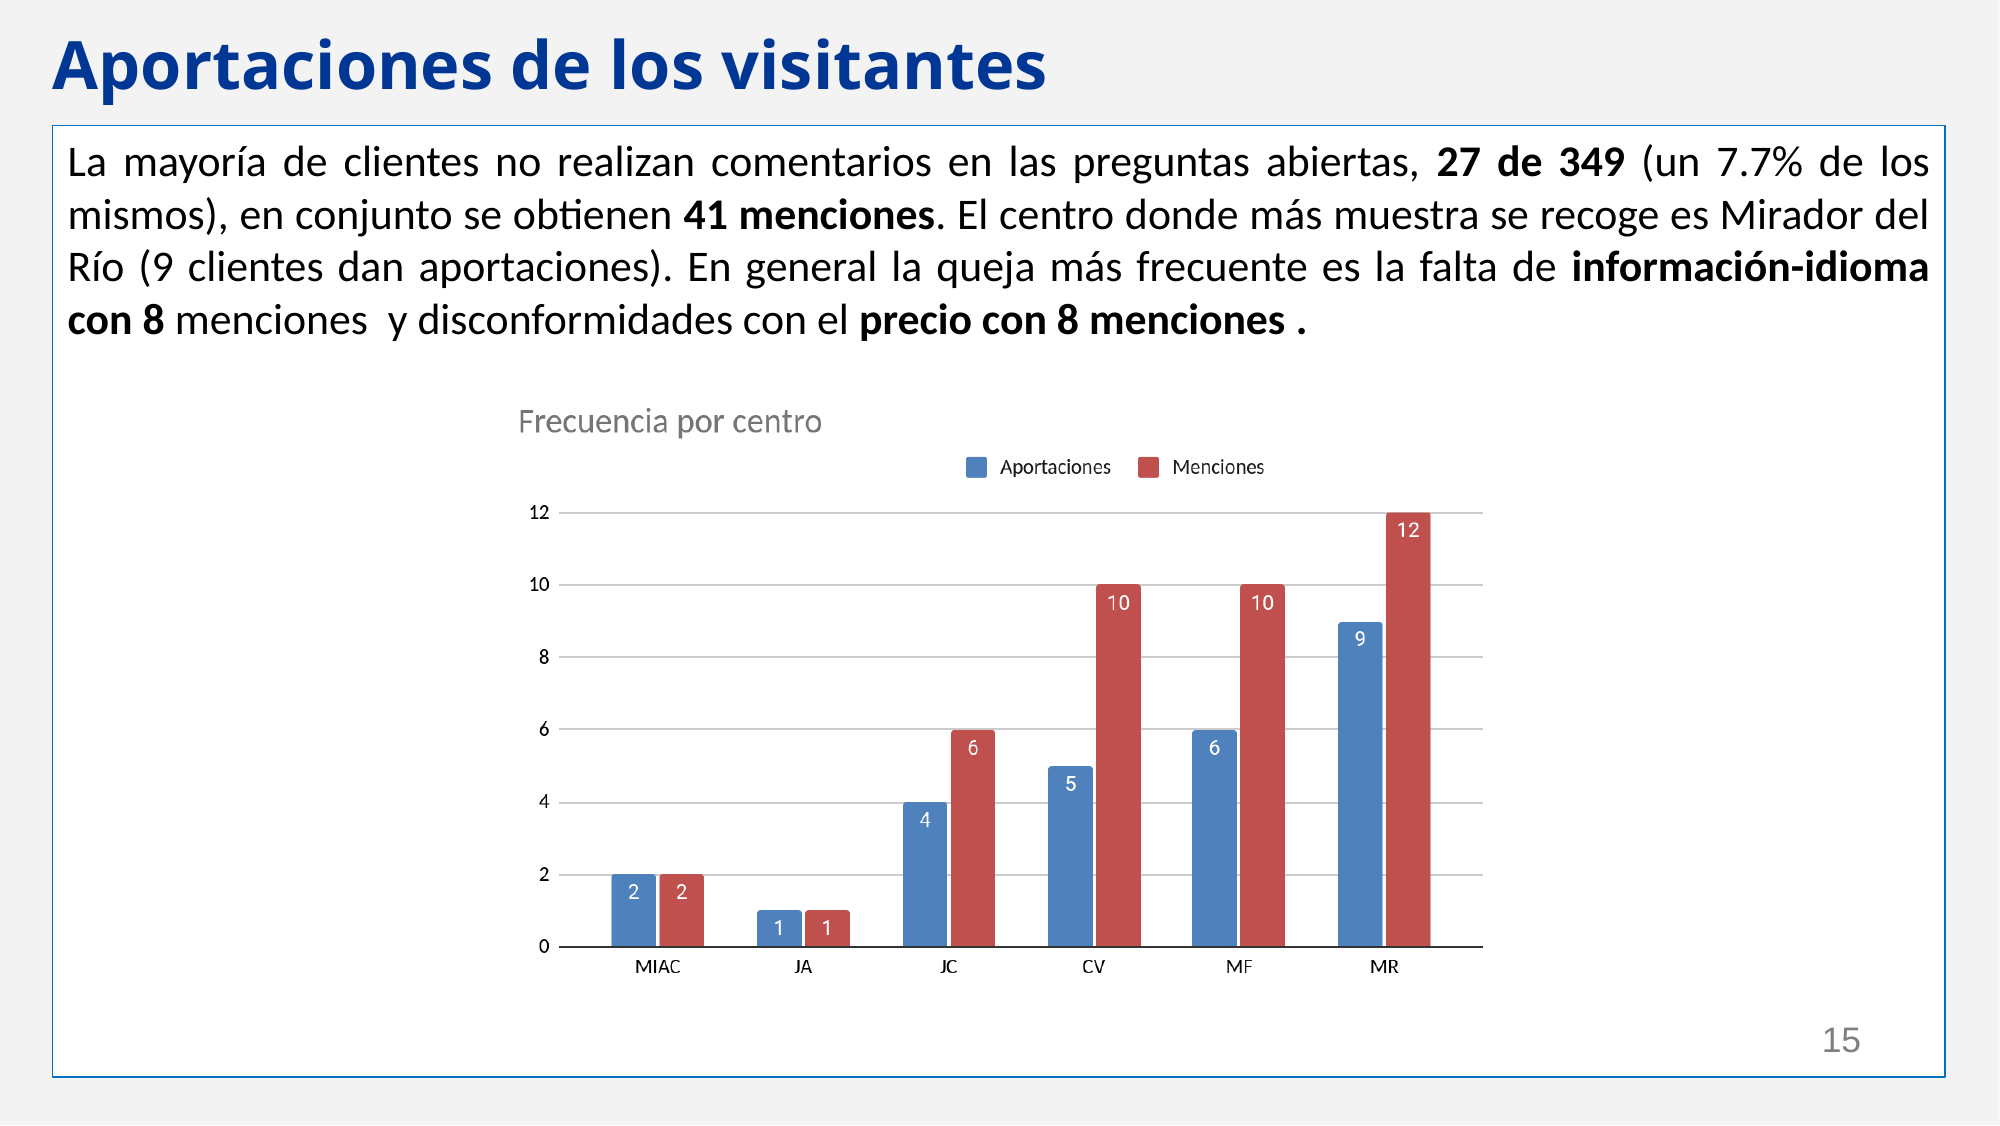

Aportaciones de los visitantes
La mayoría de clientes no realizan comentarios en las preguntas abiertas, 27 de 349 (un 7.7% de los mismos), en conjunto se obtienen 41 menciones. El centro donde más muestra se recoge es Mirador del Río (9 clientes dan aportaciones). En general la queja más frecuente es la falta de información-idioma con 8 menciones y disconformidades con el precio con 8 menciones .